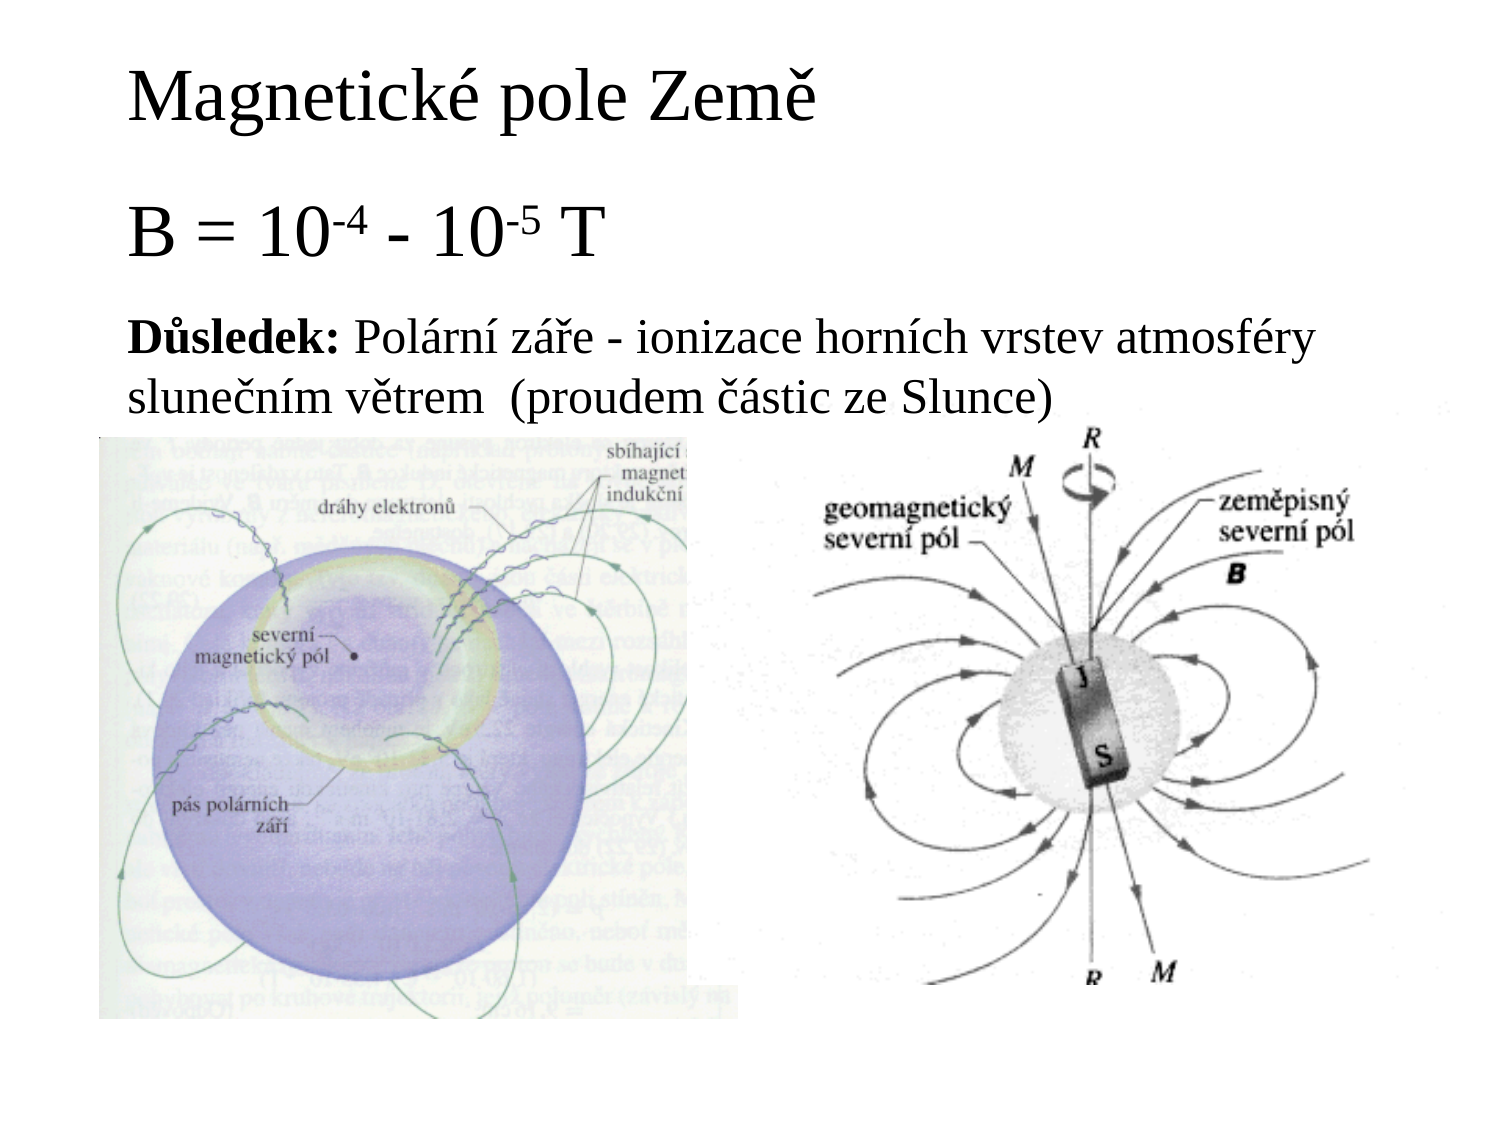

Magnetické pole Země
B = 10-4 - 10-5 T
Důsledek: Polární záře - ionizace horních vrstev atmosféry slunečním větrem (proudem částic ze Slunce)